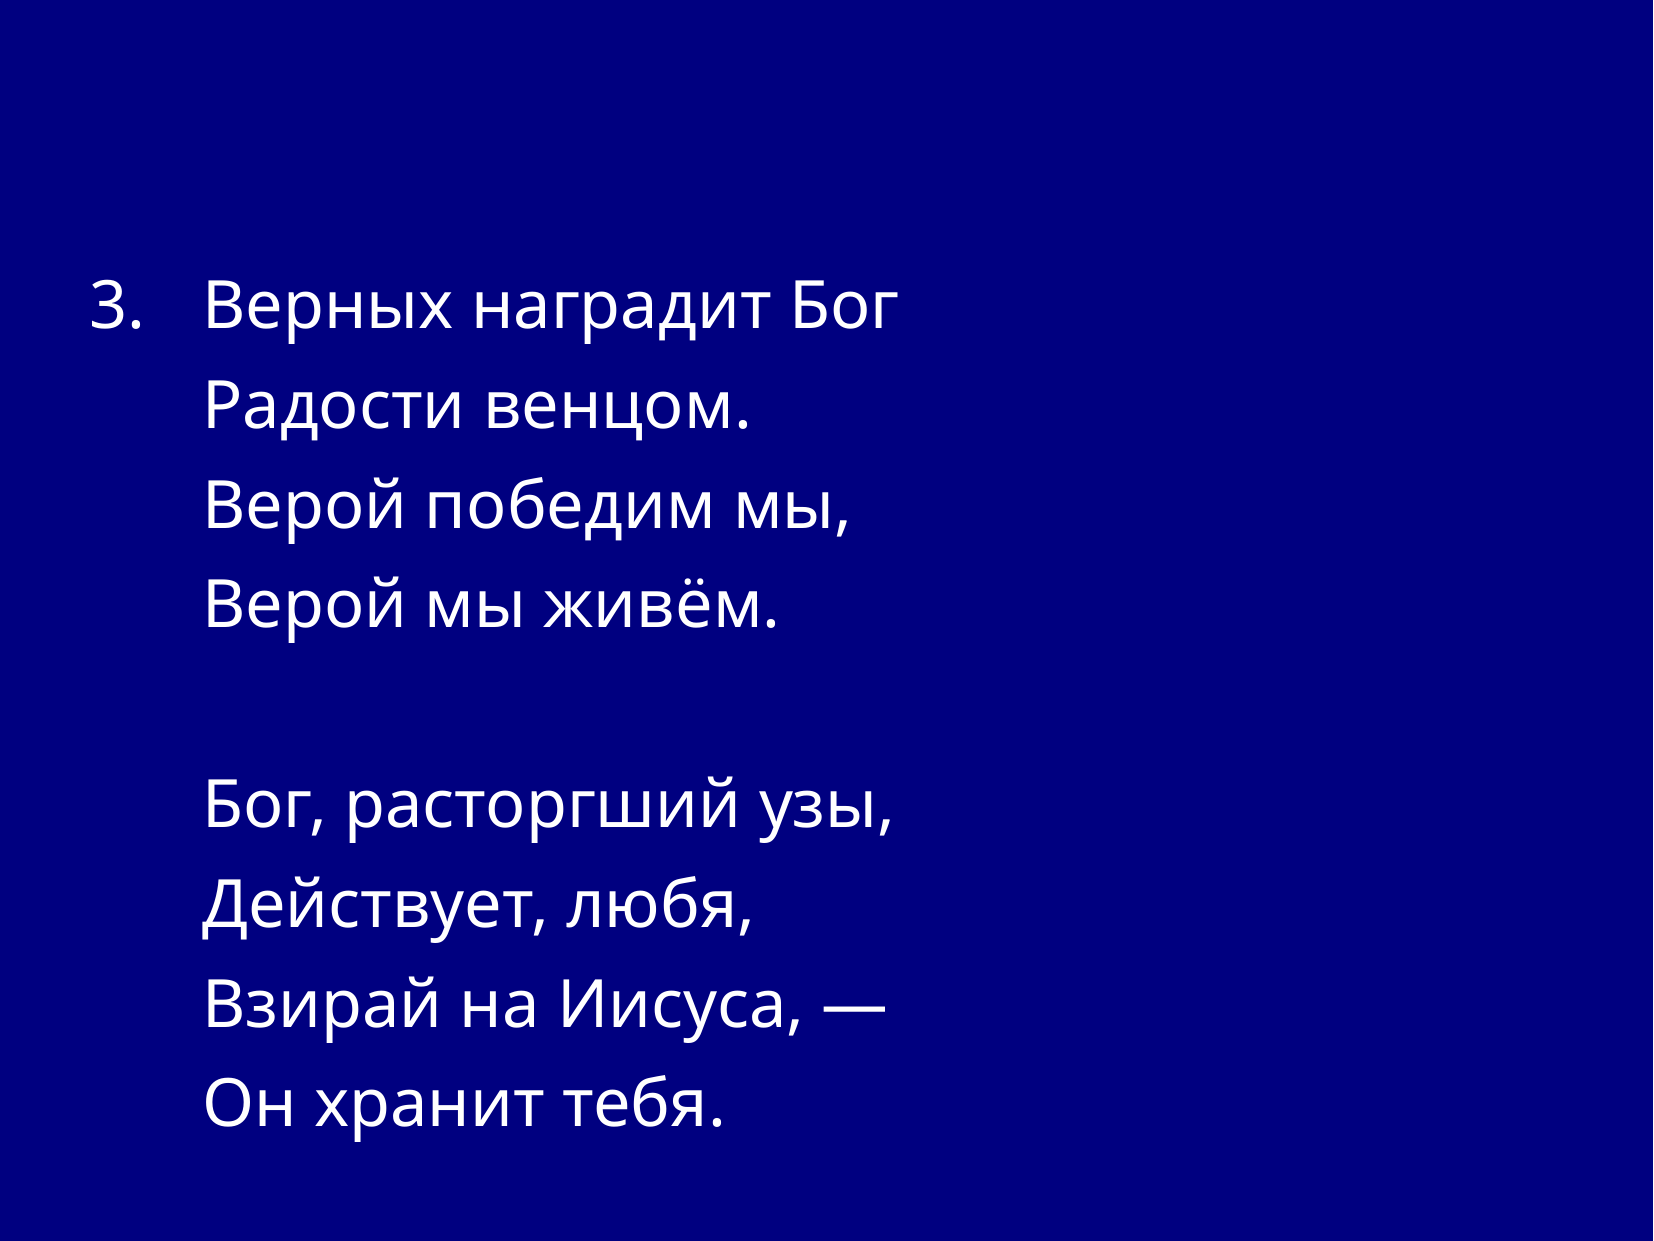

3.	Верных наградит Бог
	Радости венцом.
	Верой победим мы,
	Верой мы живём.
	Бог, расторгший узы,
	Действует, любя,
	Взирай на Иисуса, —
	Он хранит тебя.